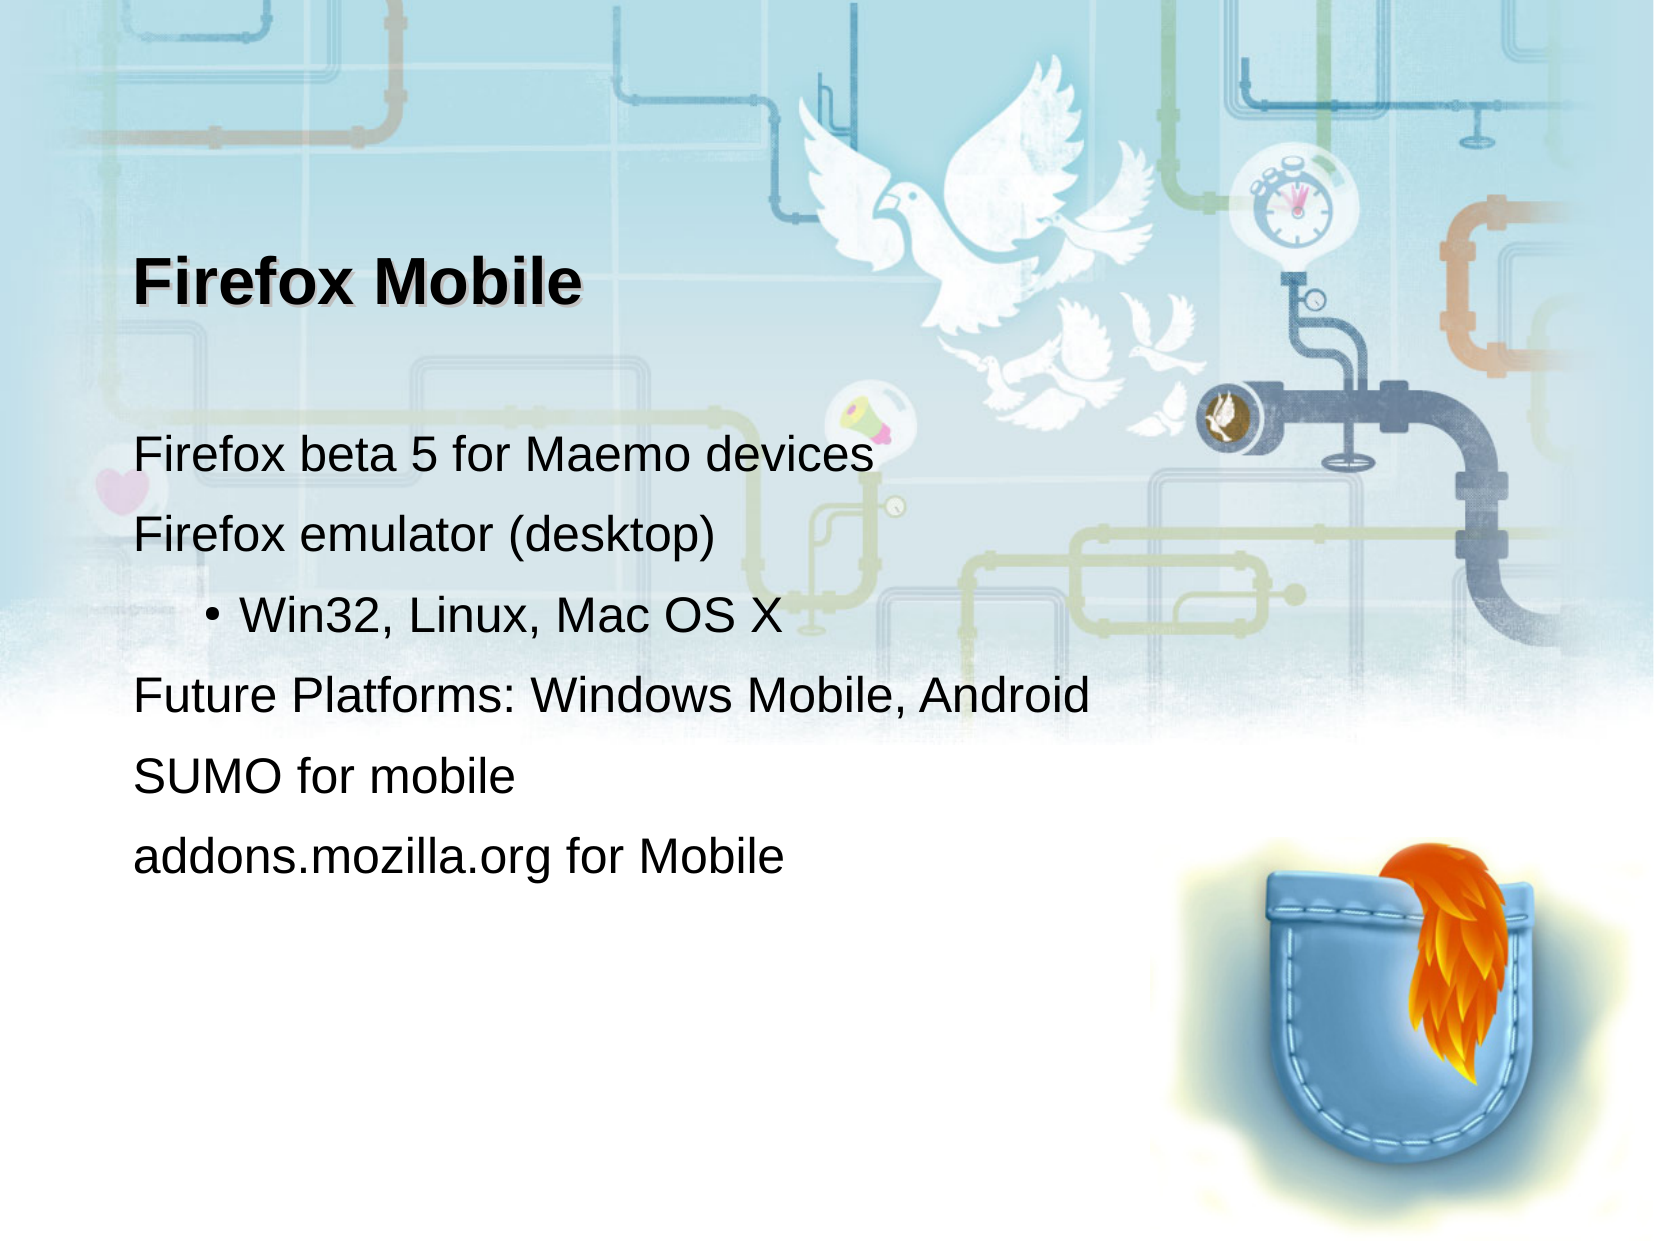

Firefox Mobile
Firefox beta 5 for Maemo devices
Firefox emulator (desktop)
Win32, Linux, Mac OS X
Future Platforms: Windows Mobile, Android
SUMO for mobile
addons.mozilla.org for Mobile